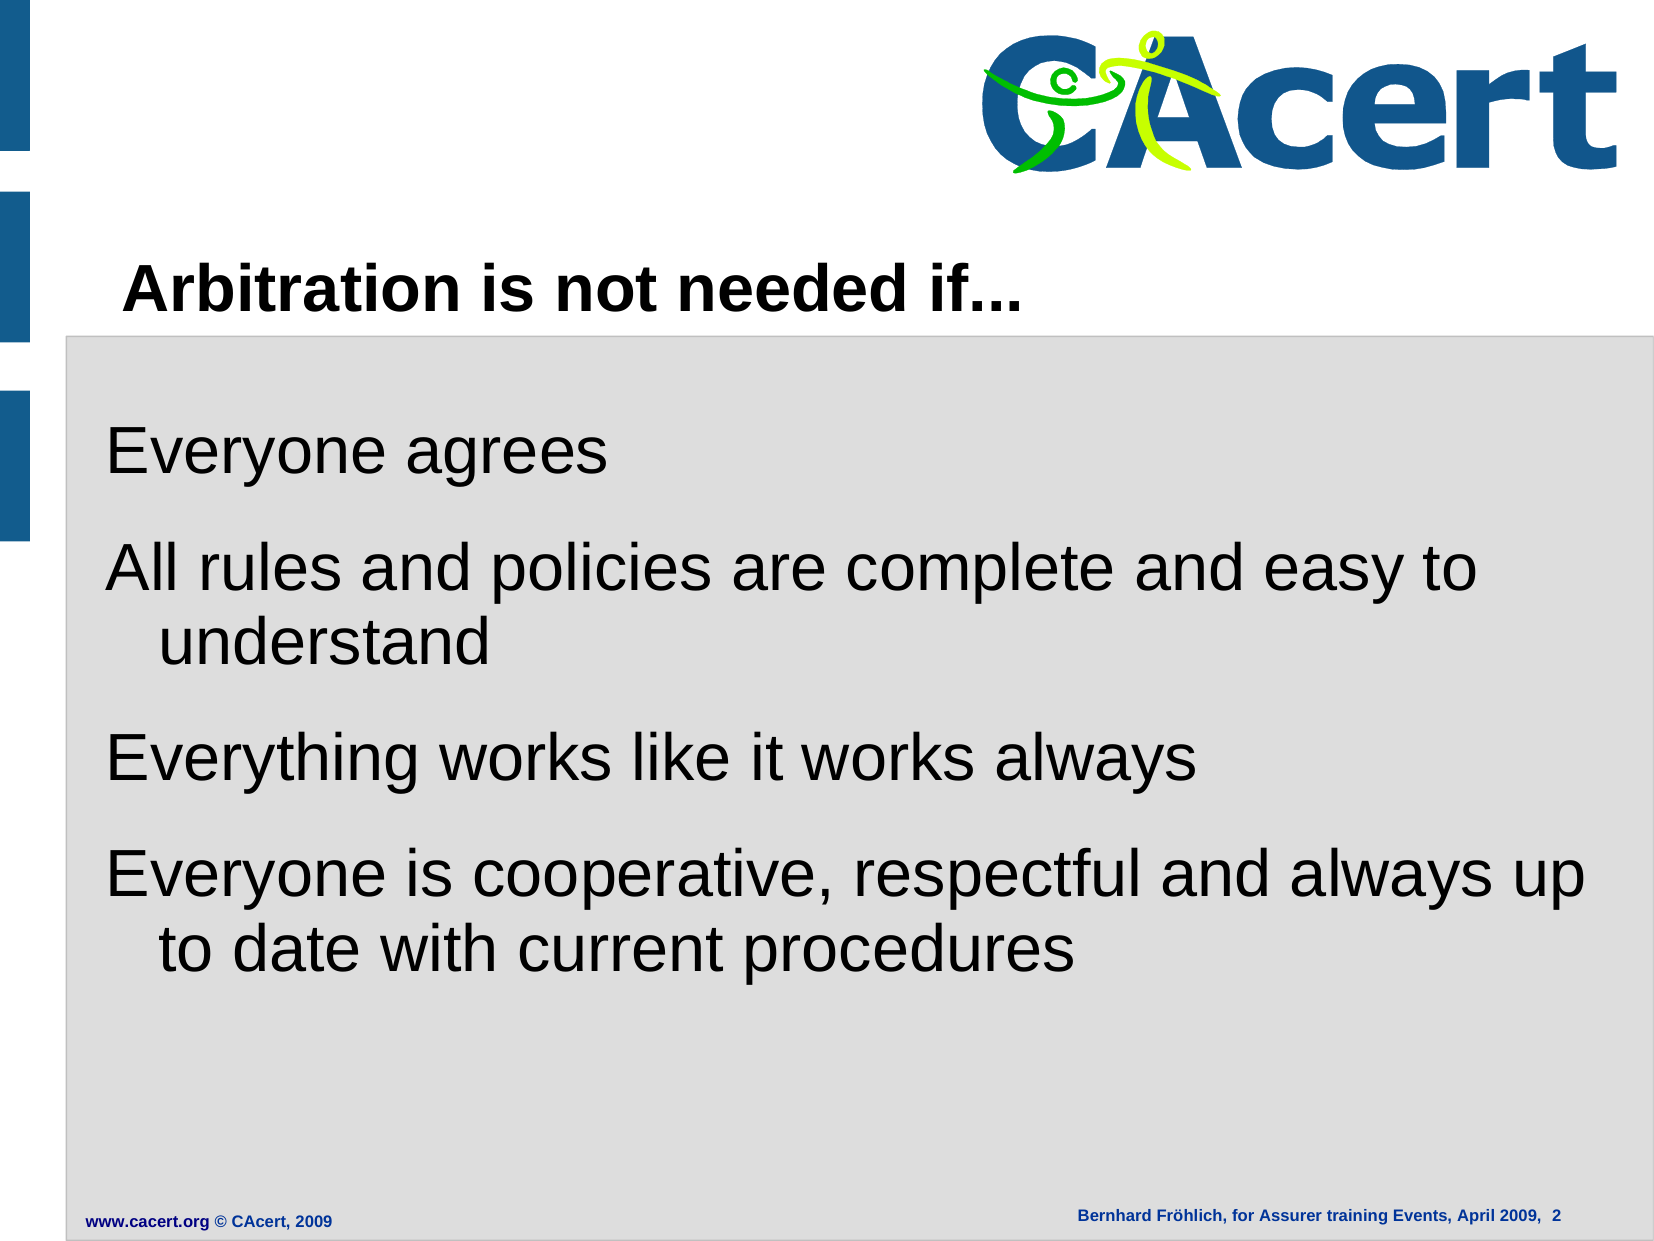

# Arbitration is not needed if...
Everyone agrees
All rules and policies are complete and easy to understand
Everything works like it works always
Everyone is cooperative, respectful and always up to date with current procedures